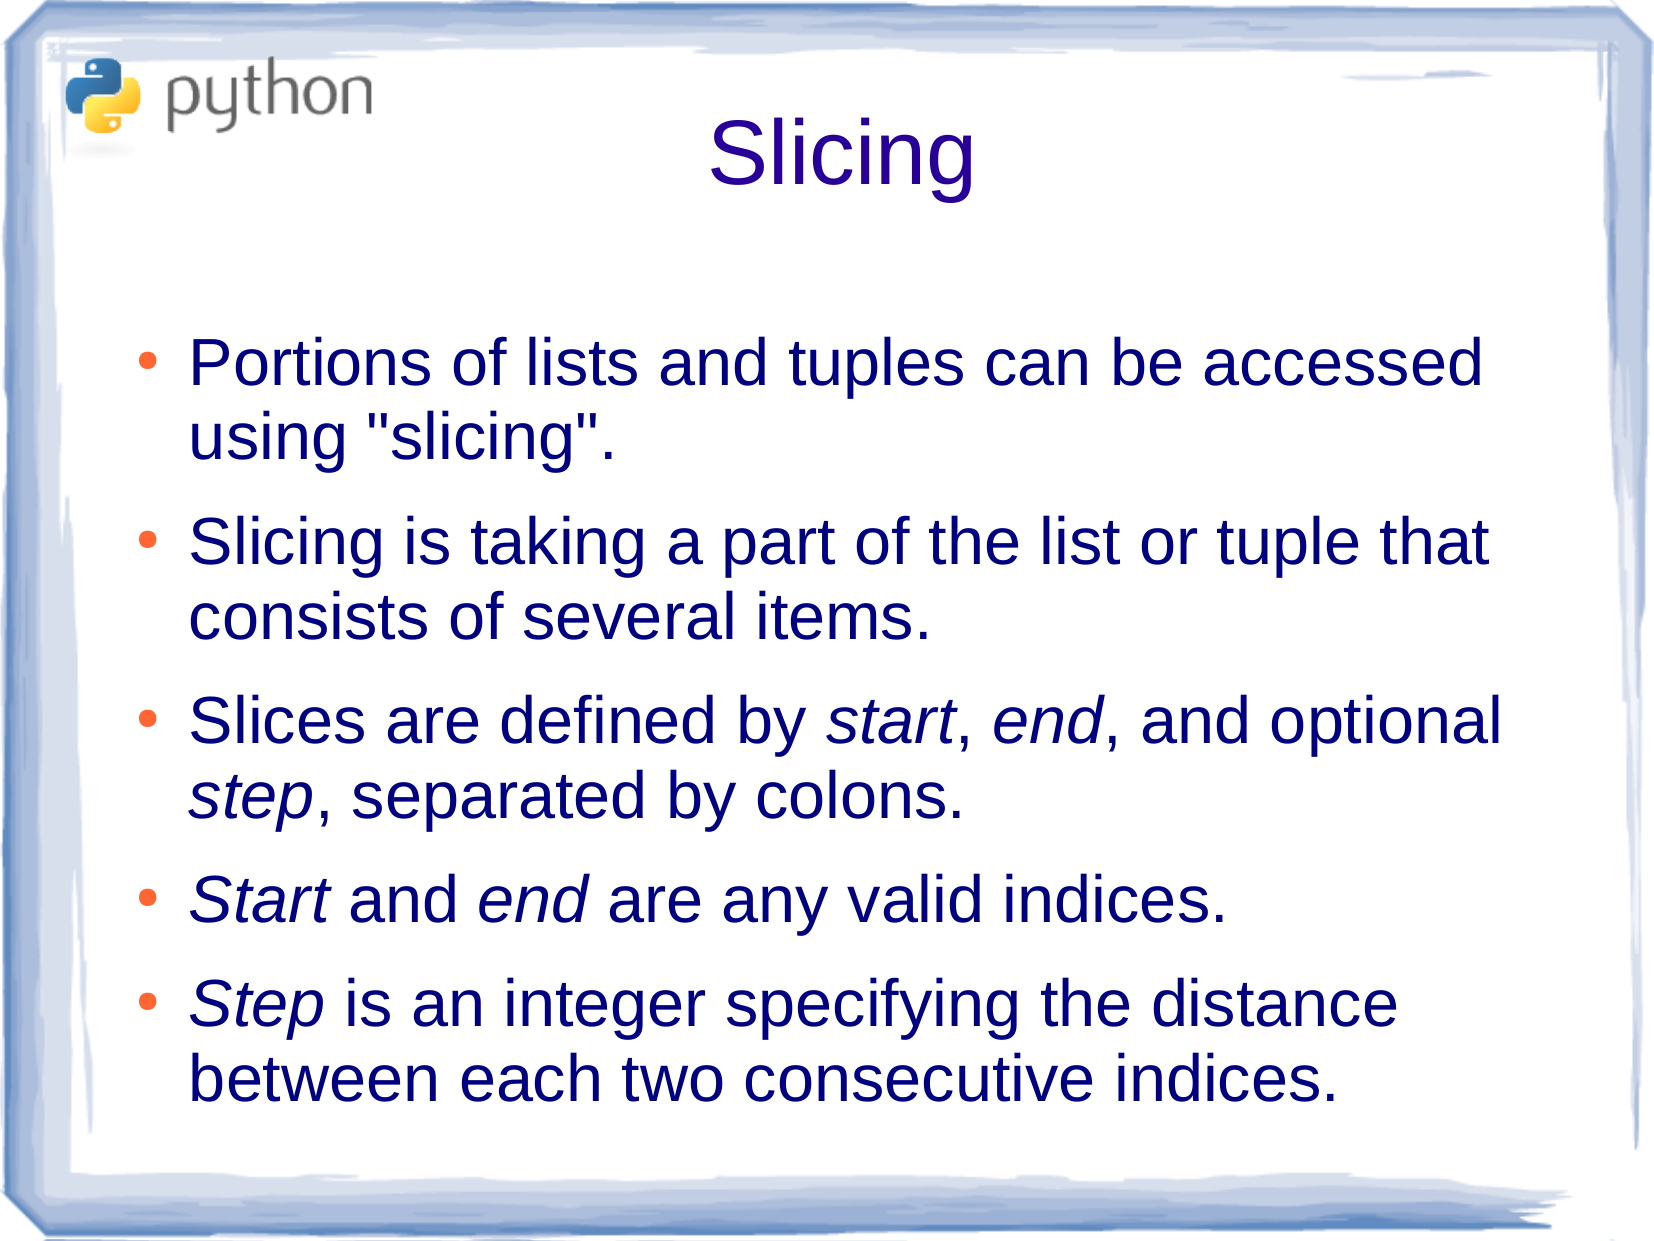

# Slicing
Portions of lists and tuples can be accessed using "slicing".
Slicing is taking a part of the list or tuple that consists of several items.
Slices are defined by start, end, and optional step, separated by colons.
Start and end are any valid indices.
Step is an integer specifying the distance between each two consecutive indices.